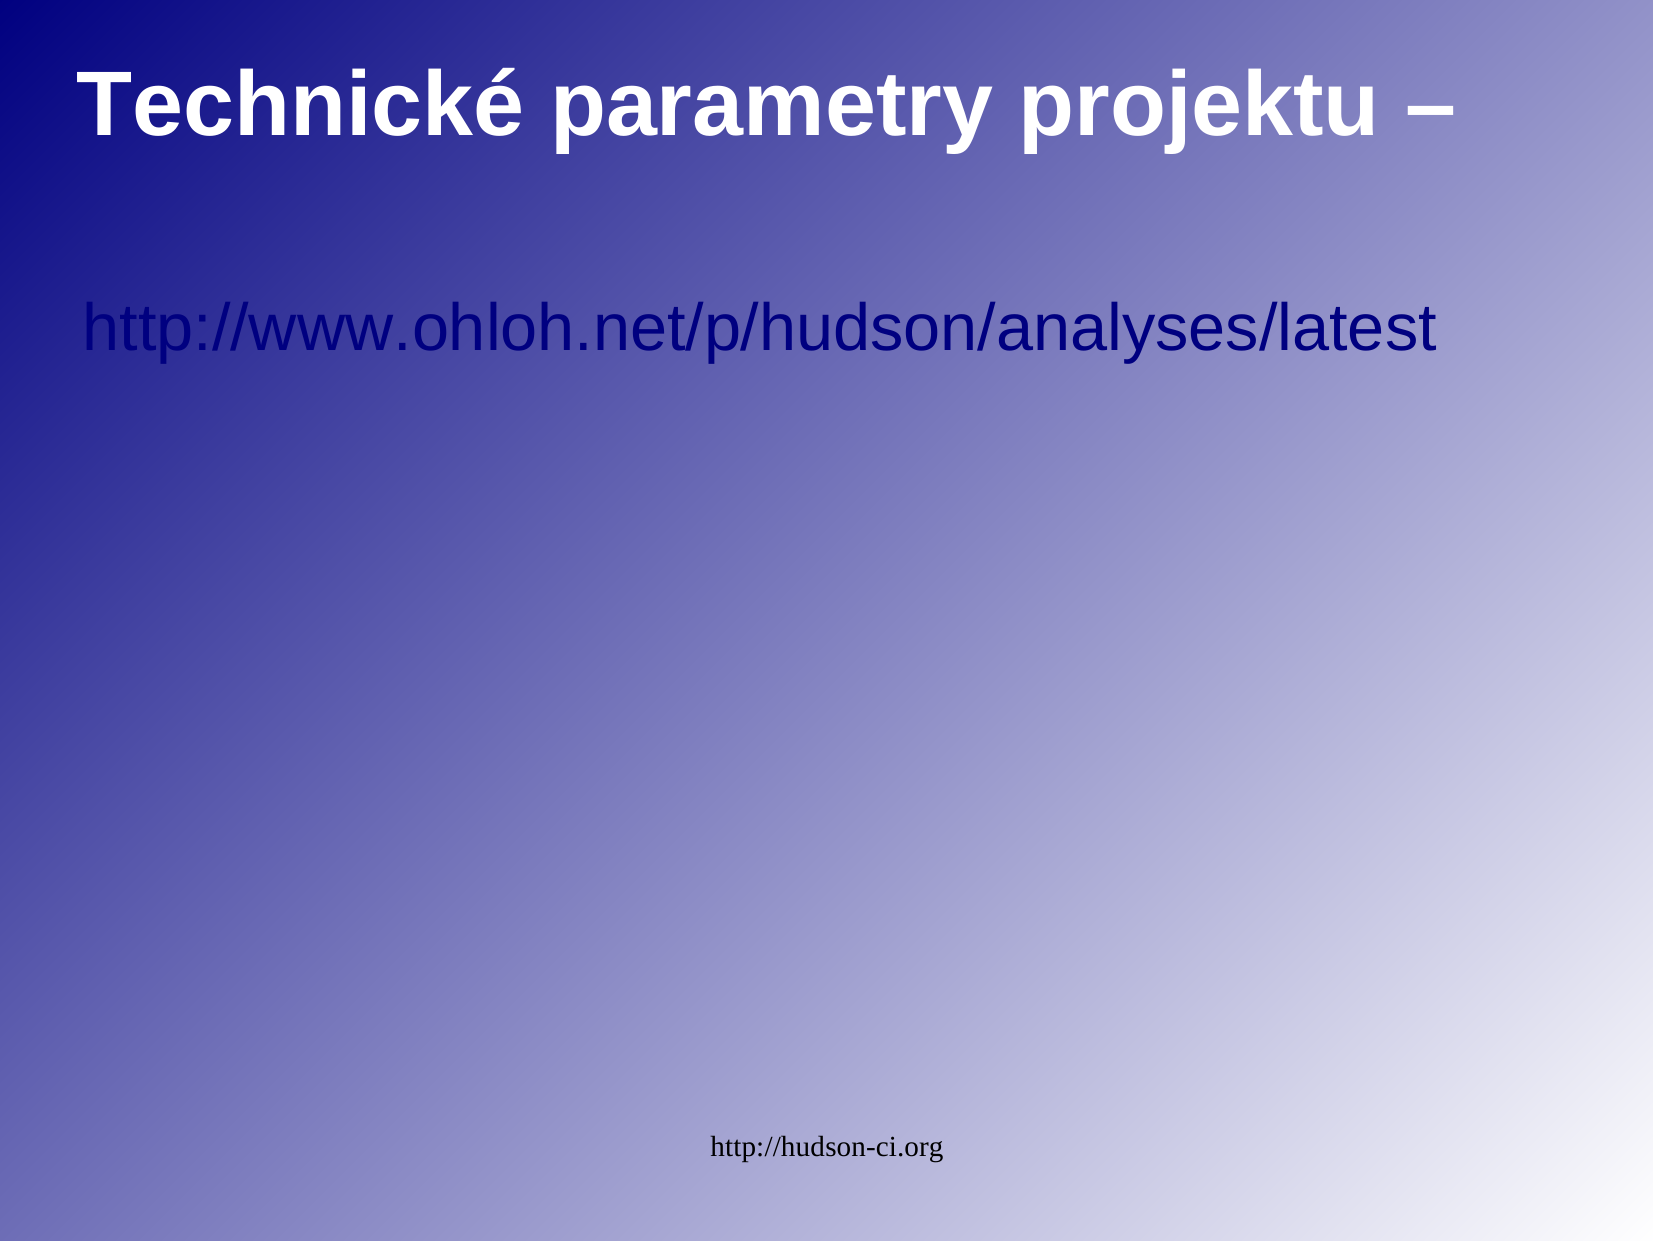

# Technické parametry projektu –
http://www.ohloh.net/p/hudson/analyses/latest
http://hudson-ci.org